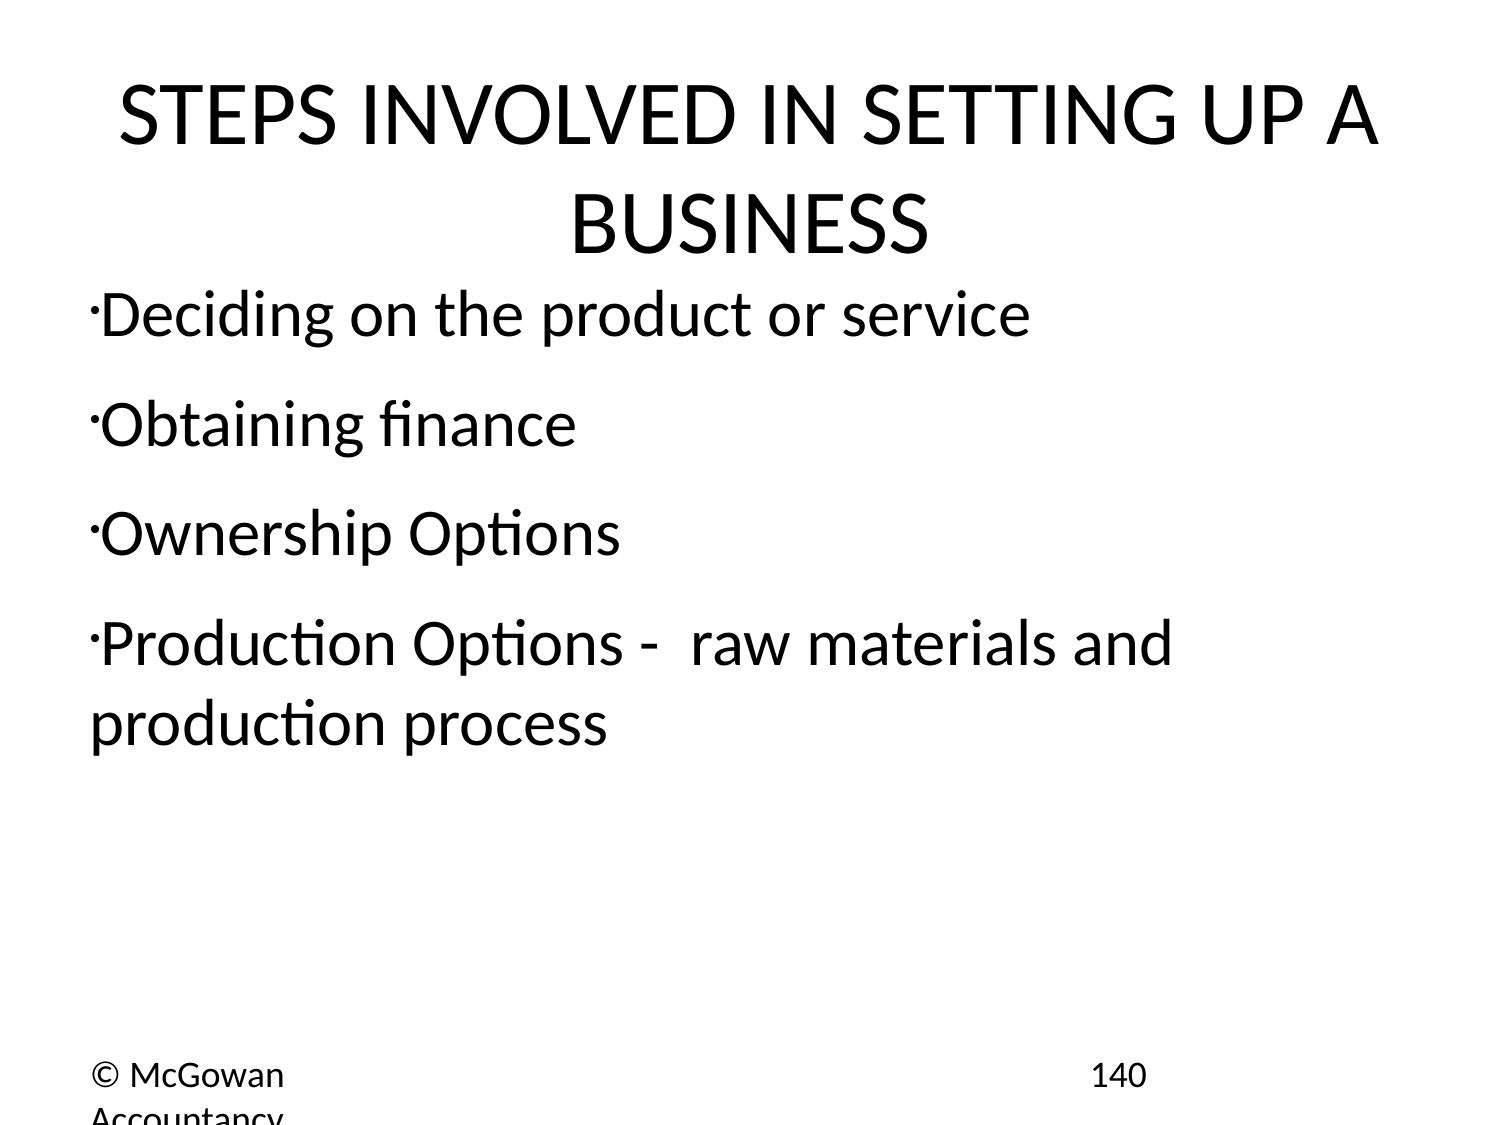

# STEPS INVOLVED IN SETTING UP A BUSINESS
Deciding on the product or service
Obtaining finance
Ownership Options
Production Options - raw materials and production process
© McGowan Accountancy Services
140